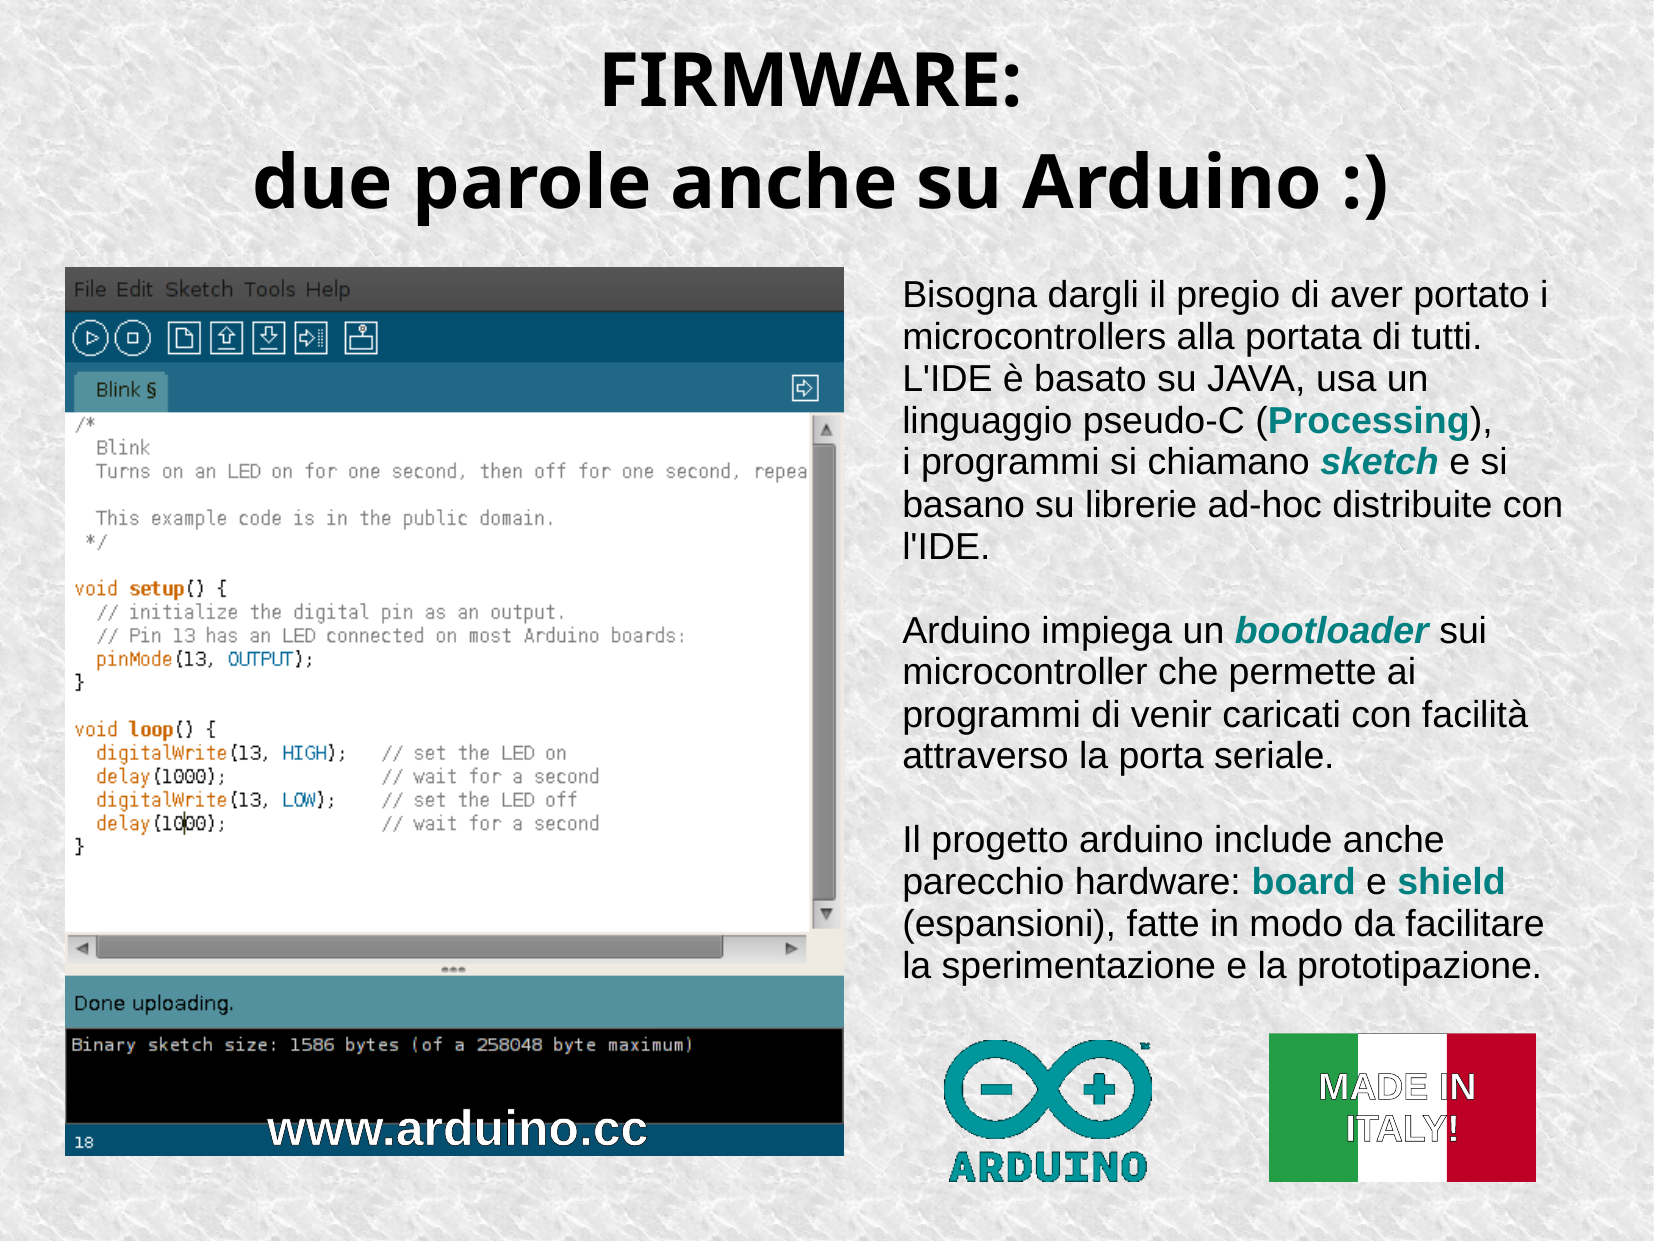

# FIRMWARE: due parole anche su Arduino :)
Bisogna dargli il pregio di aver portato i microcontrollers alla portata di tutti.
L'IDE è basato su JAVA, usa un linguaggio pseudo-C (Processing),
i programmi si chiamano sketch e si basano su librerie ad-hoc distribuite con l'IDE.
Arduino impiega un bootloader sui microcontroller che permette ai programmi di venir caricati con facilità attraverso la porta seriale.
Il progetto arduino include anche parecchio hardware: board e shield (espansioni), fatte in modo da facilitare la sperimentazione e la prototipazione.
MADE IN
ITALY!
www.arduino.cc